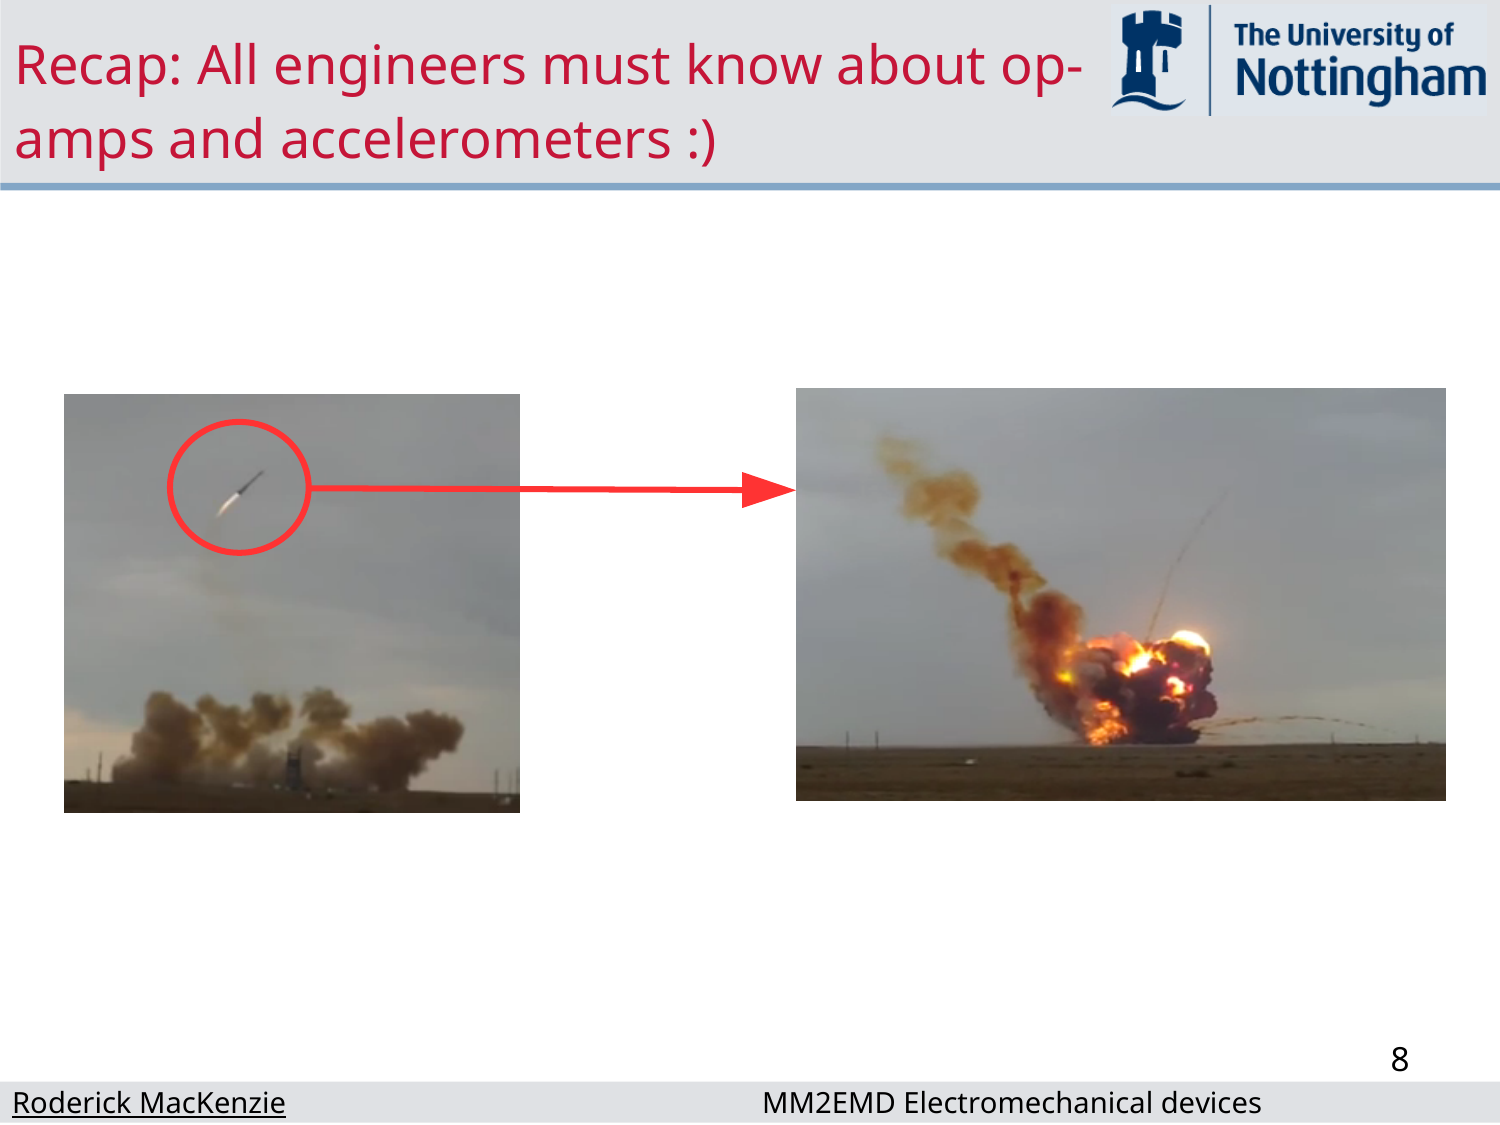

# Recap: All engineers must know about op-amps and accelerometers :)